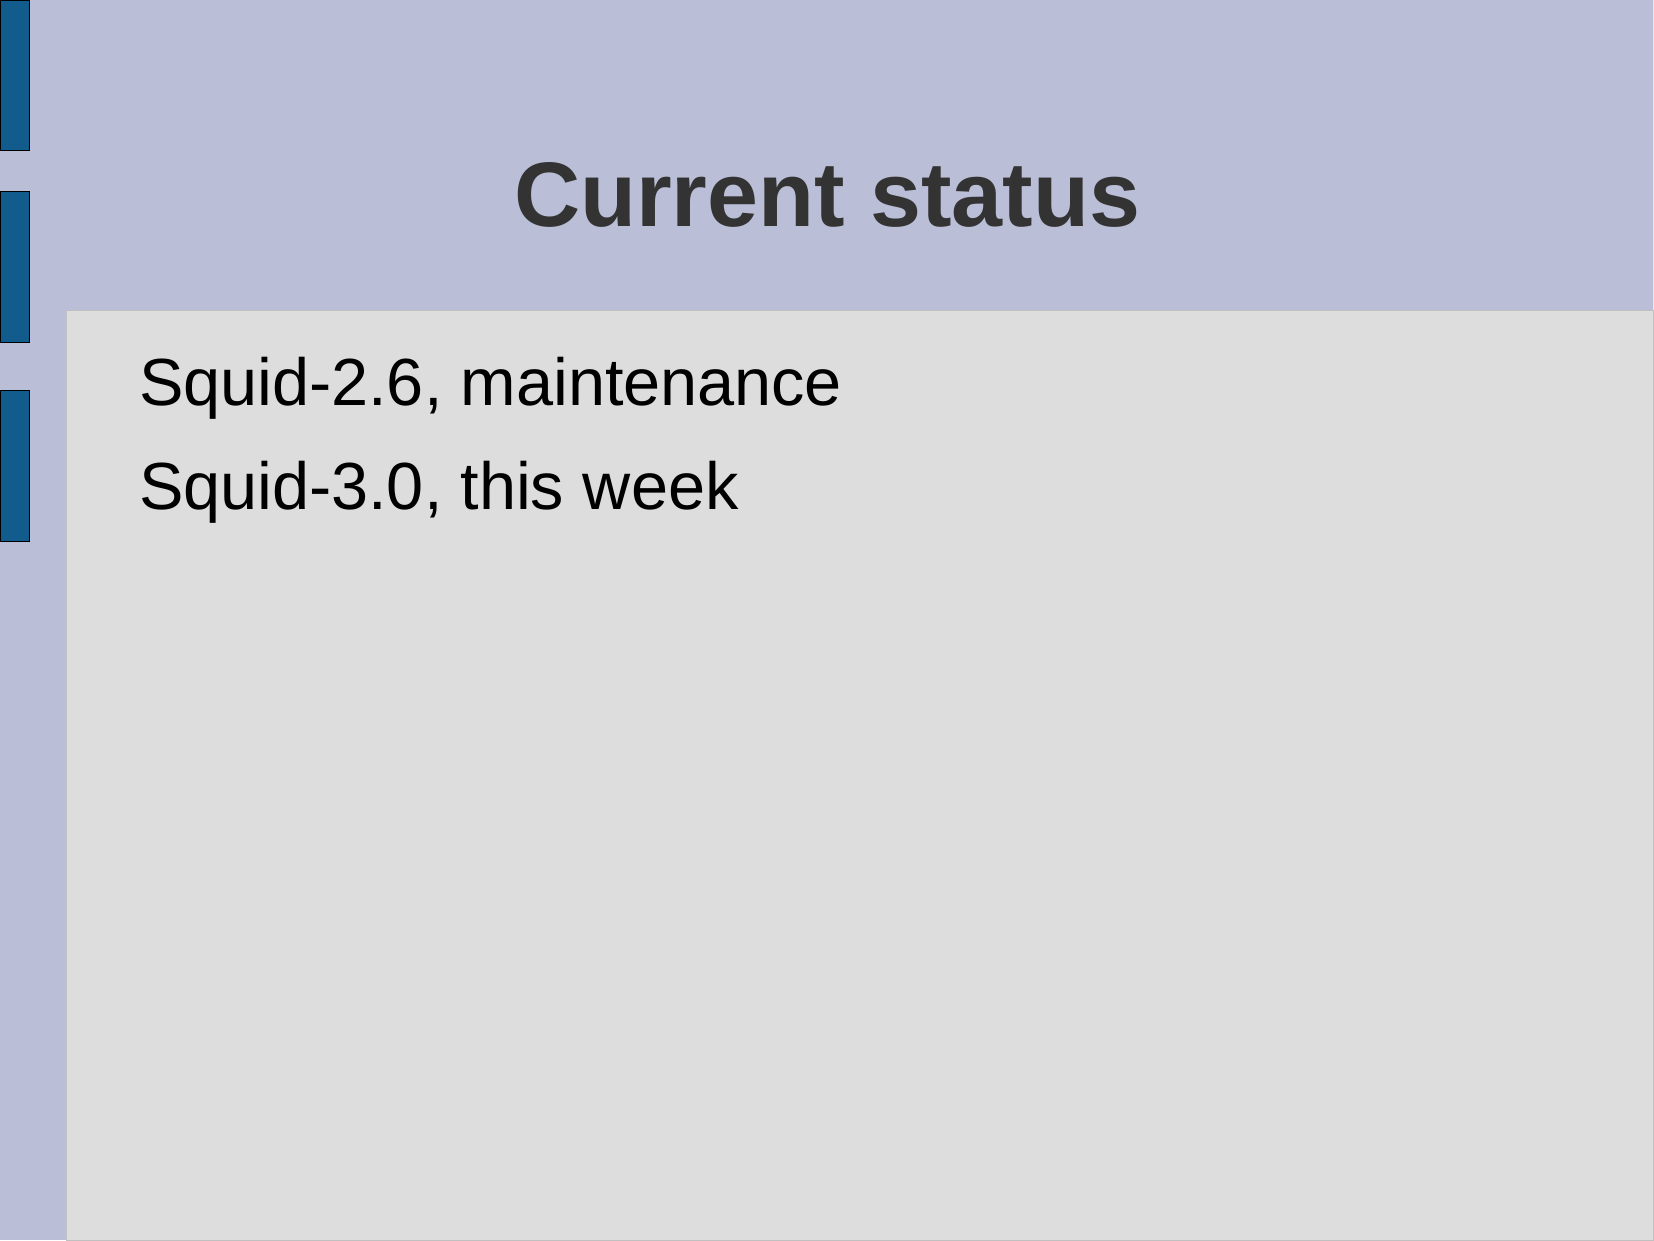

# Current status
Squid-2.6, maintenance
Squid-3.0, this week